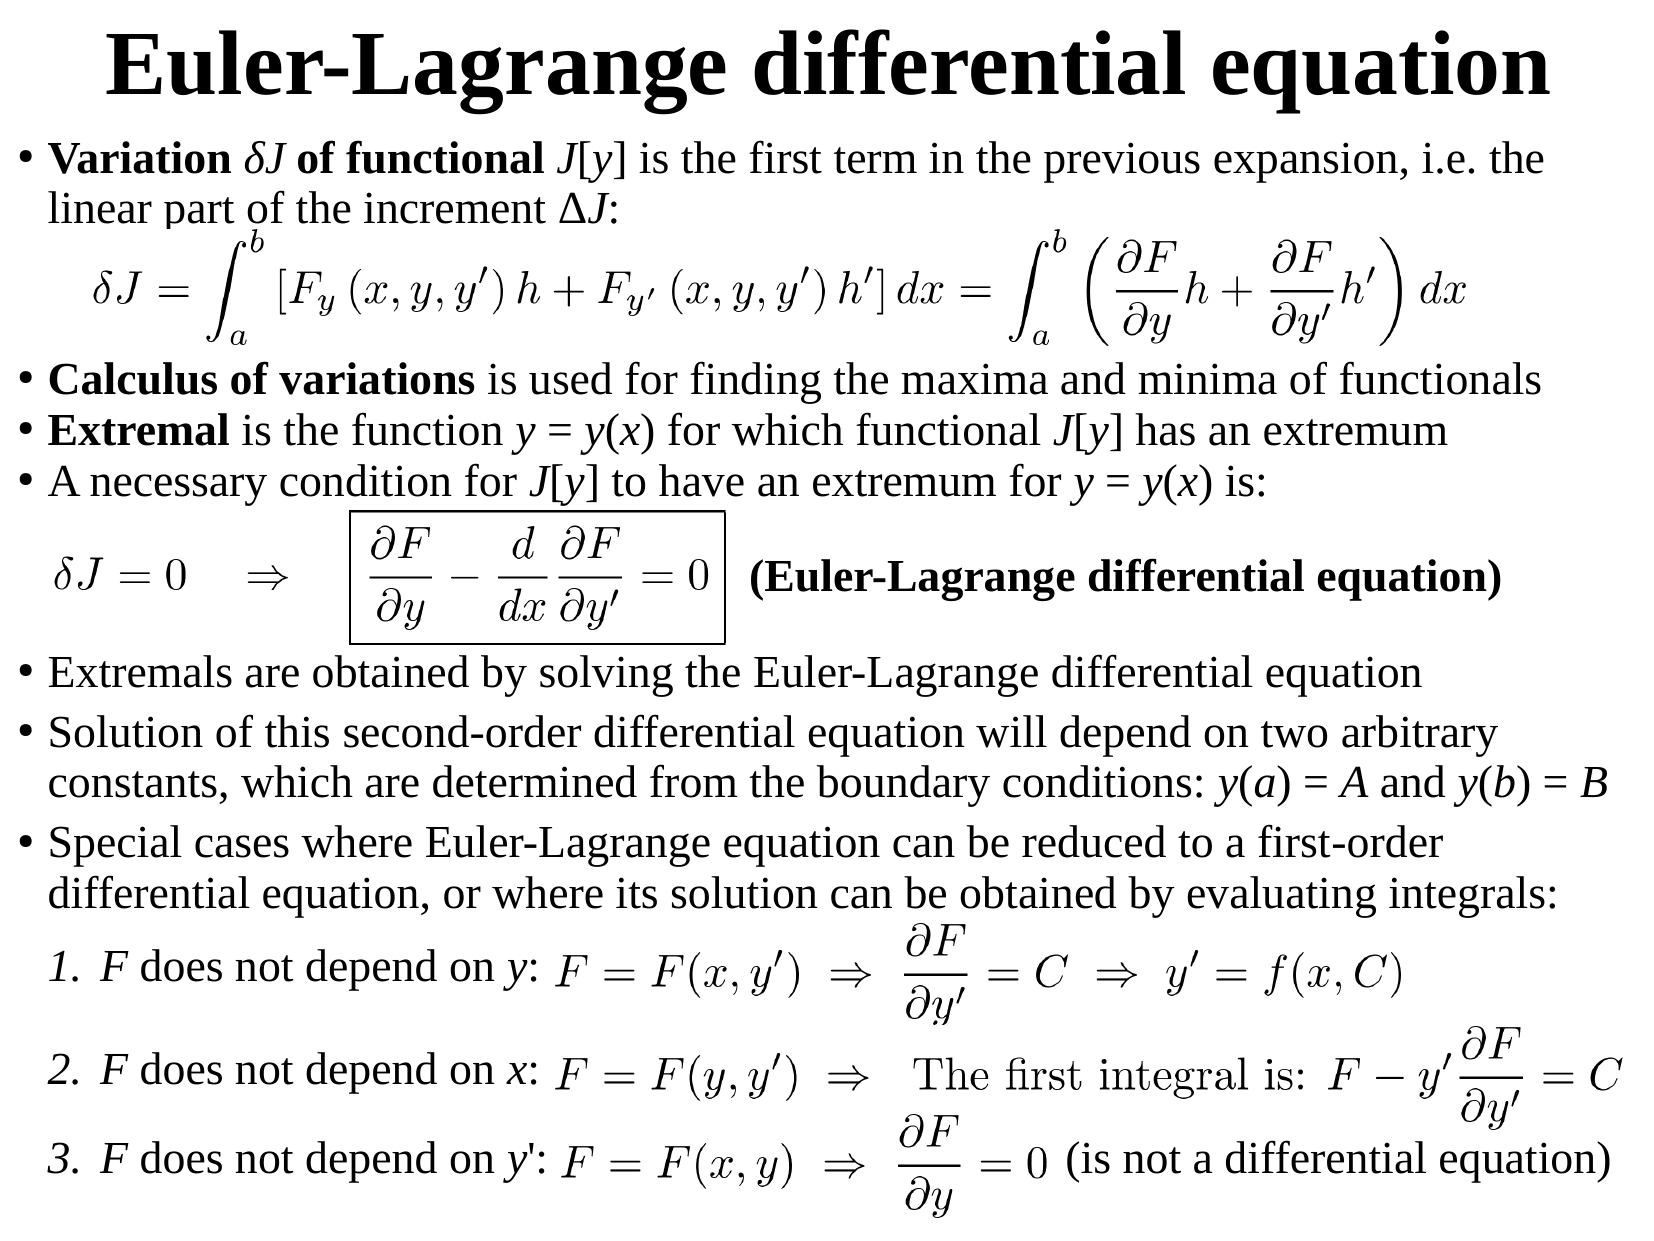

Euler-Lagrange differential equation
# Variation δJ of functional J[y] is the first term in the previous expansion, i.e. the linear part of the increment ΔJ:
Calculus of variations is used for finding the maxima and minima of functionals
Extremal is the function y = y(x) for which functional J[y] has an extremum
A necessary condition for J[y] to have an extremum for y = y(x) is:
 (Euler-Lagrange differential equation)
Extremals are obtained by solving the Euler-Lagrange differential equation
Solution of this second-order differential equation will depend on two arbitrary constants, which are determined from the boundary conditions: y(a) = A and y(b) = B
Special cases where Euler-Lagrange equation can be reduced to a first­-order differential equation, or where its solution can be obtained by evaluating integrals:
F does not depend on y:
F does not depend on x:
F does not depend on y': (is not a differential equation)